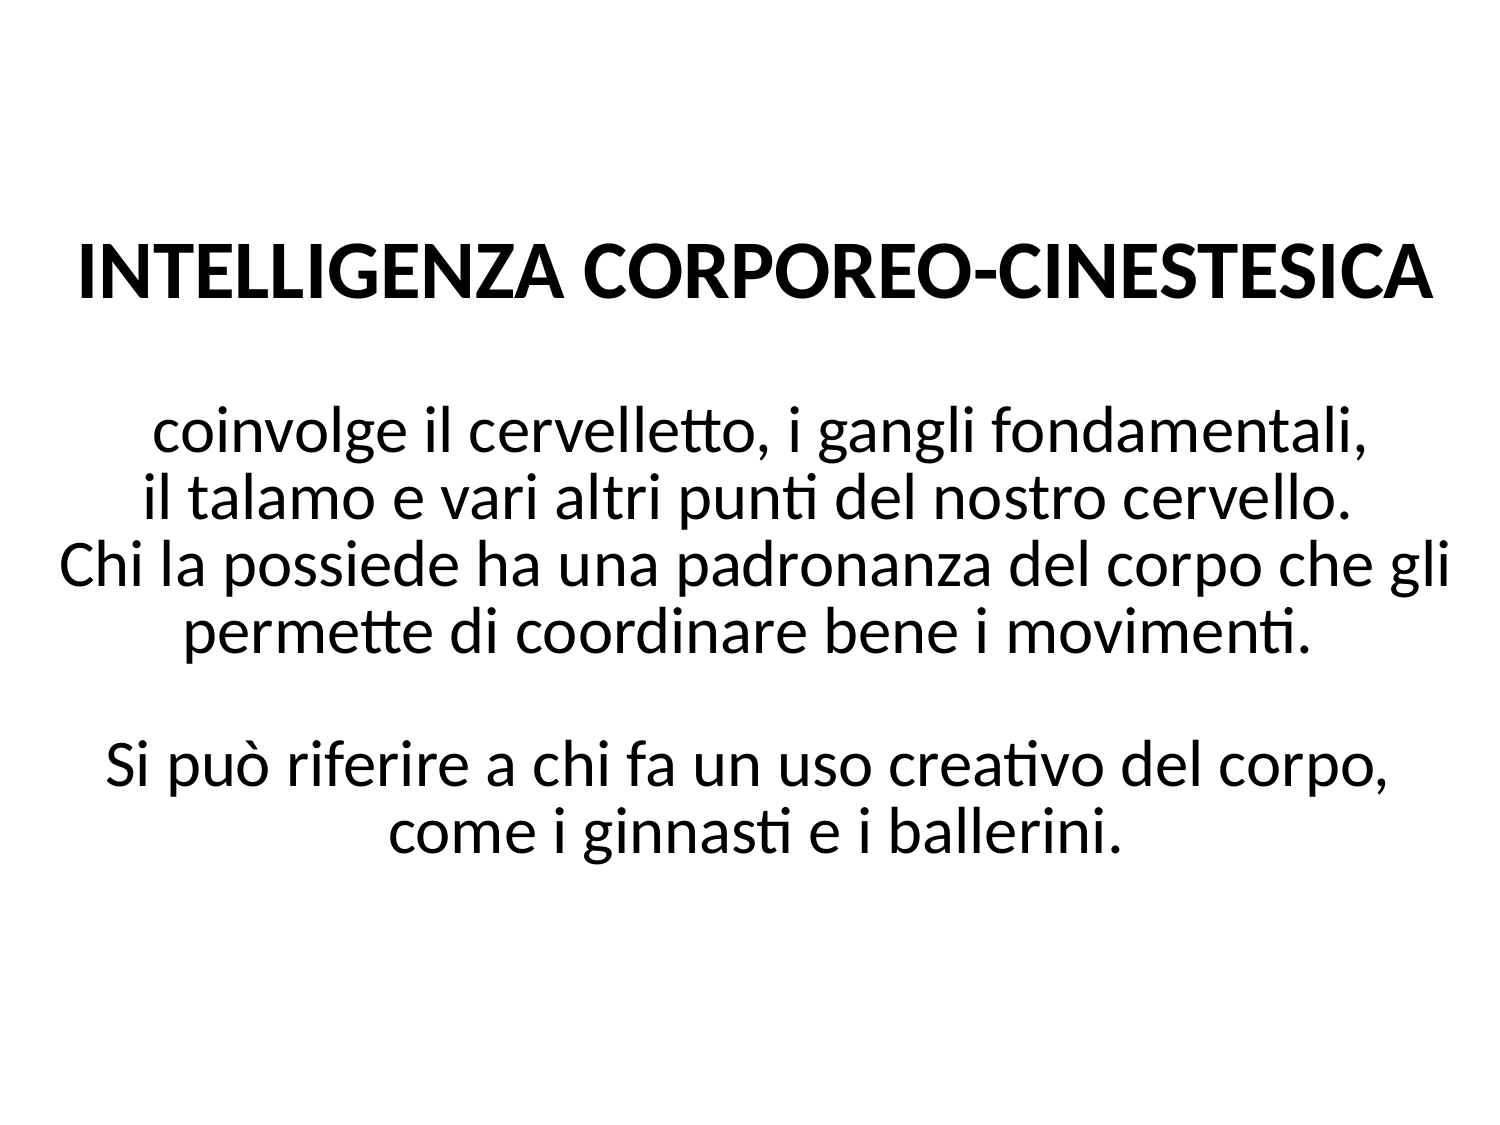

# INTELLIGENZA CORPOREO-CINESTESICA coinvolge il cervelletto, i gangli fondamentali, il talamo e vari altri punti del nostro cervello. Chi la possiede ha una padronanza del corpo che gli permette di coordinare bene i movimenti. Si può riferire a chi fa un uso creativo del corpo, come i ginnasti e i ballerini.